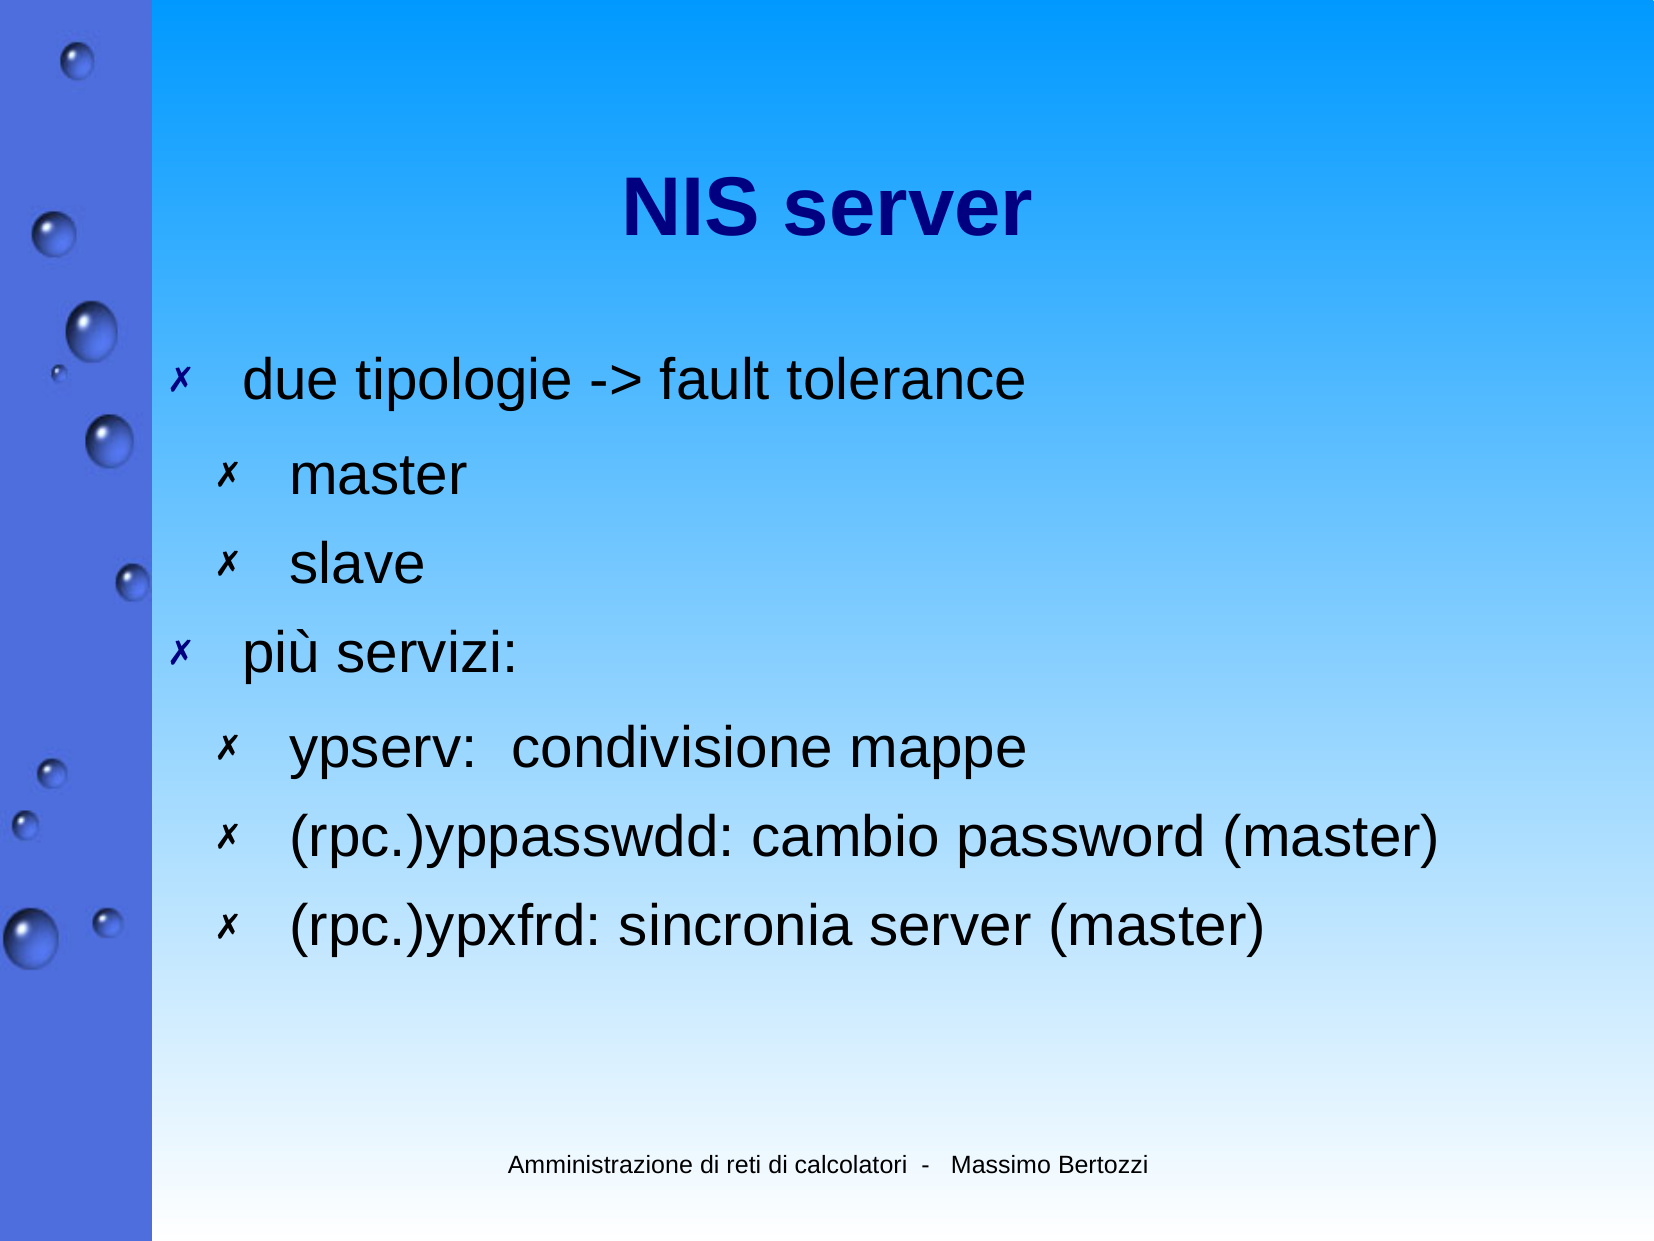

# NIS server
due tipologie -> fault tolerance
master
slave
più servizi:
ypserv: condivisione mappe
(rpc.)yppasswdd: cambio password (master)
(rpc.)ypxfrd: sincronia server (master)